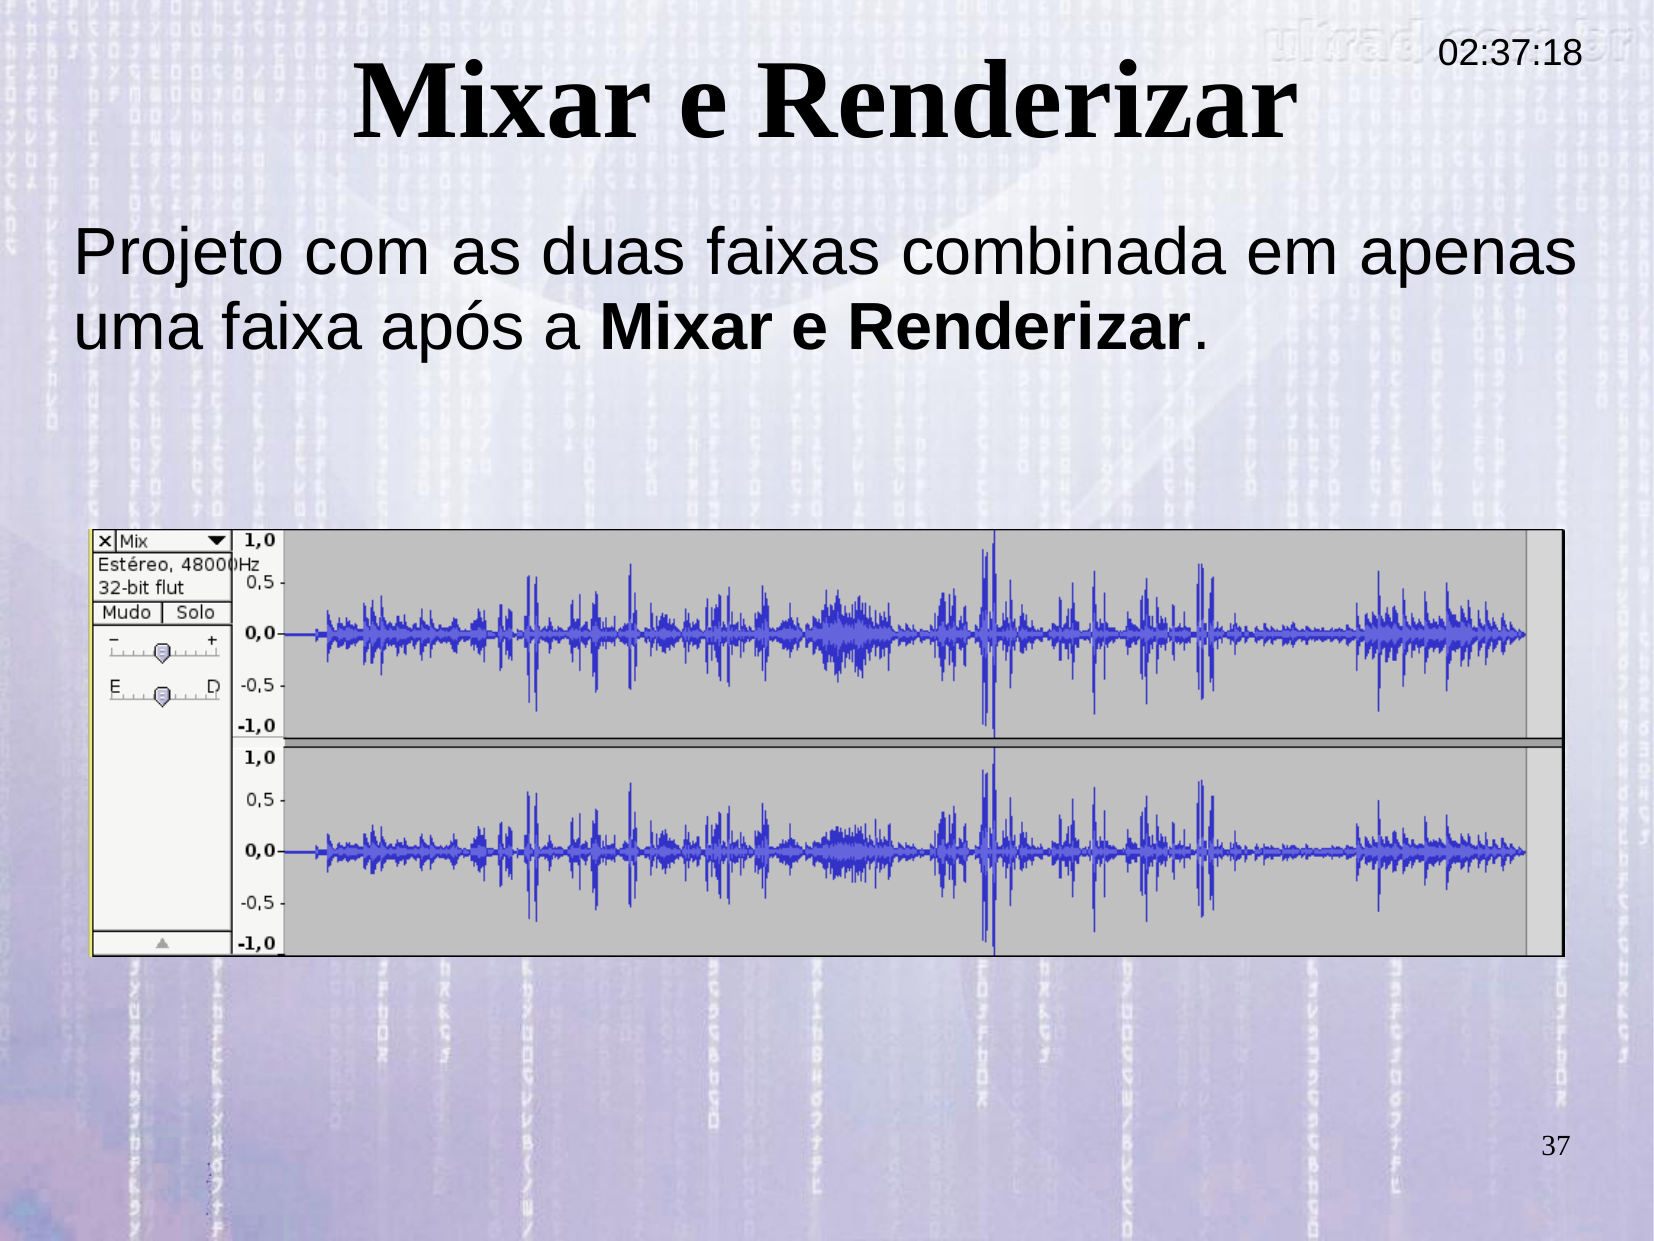

02:22:19
Mixar e Renderizar
Projeto com as duas faixas combinada em apenas uma faixa após a Mixar e Renderizar.
37